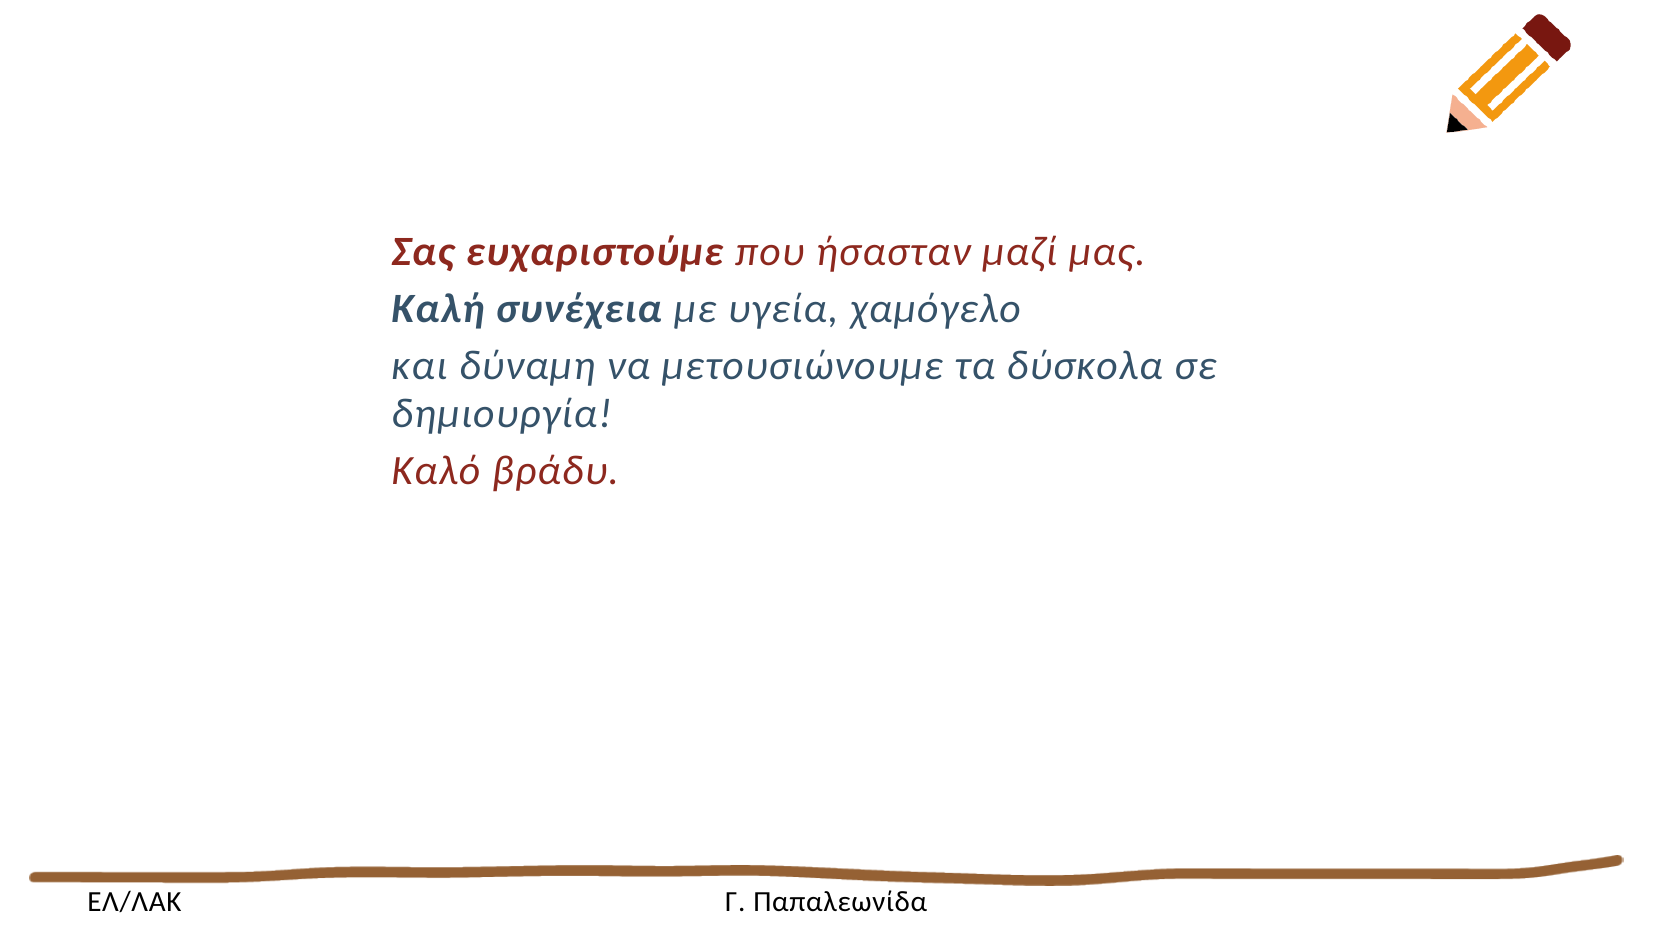

Σας ευχαριστούμε που ήσασταν μαζί μας.
Καλή συνέχεια με υγεία, χαμόγελο
και δύναμη να μετουσιώνουμε τα δύσκολα σε δημιουργία!
Καλό βράδυ.
Γ. Παπαλεωνίδα
ΕΛ/ΛΑΚ